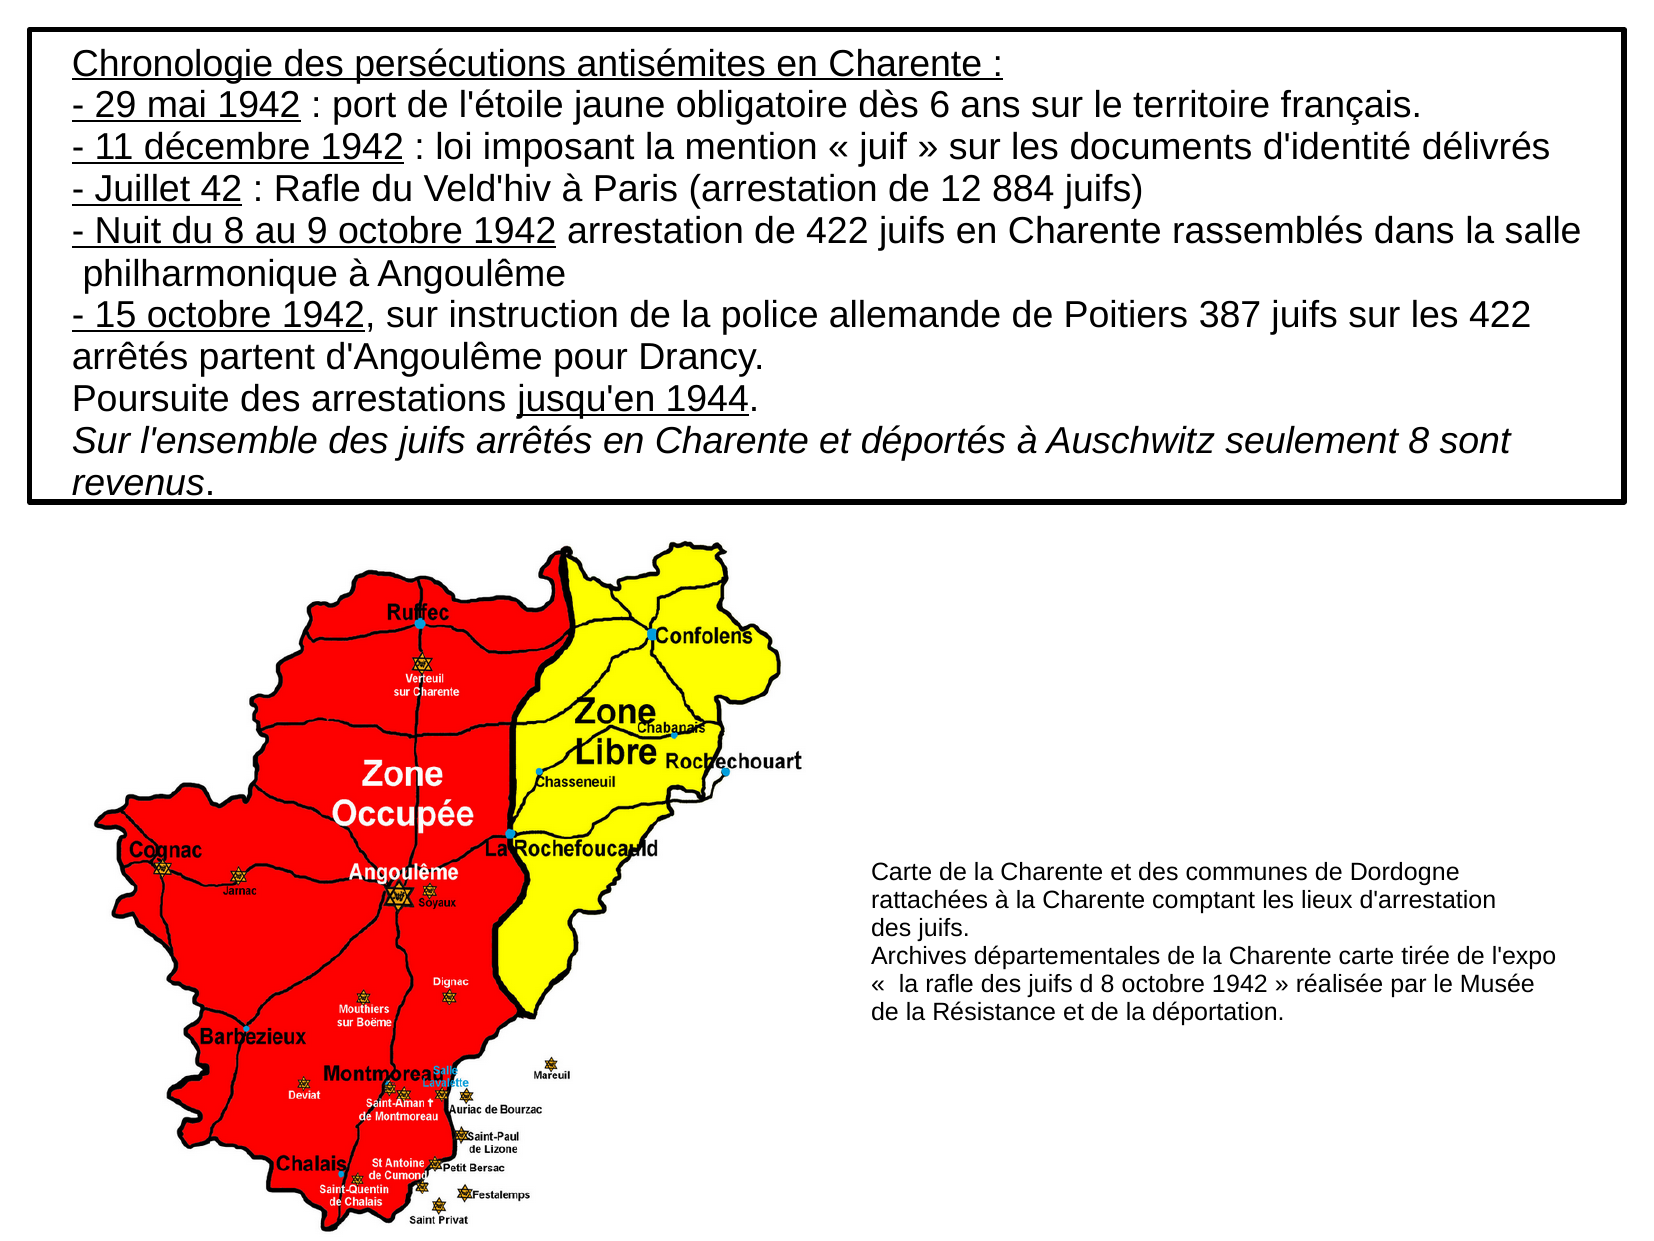

Chronologie des persécutions antisémites en Charente :
- 29 mai 1942 : port de l'étoile jaune obligatoire dès 6 ans sur le territoire français.
- 11 décembre 1942 : loi imposant la mention « juif » sur les documents d'identité délivrés
- Juillet 42 : Rafle du Veld'hiv à Paris (arrestation de 12 884 juifs)
- Nuit du 8 au 9 octobre 1942 arrestation de 422 juifs en Charente rassemblés dans la salle
 philharmonique à Angoulême
- 15 octobre 1942, sur instruction de la police allemande de Poitiers 387 juifs sur les 422 arrêtés partent d'Angoulême pour Drancy.
Poursuite des arrestations jusqu'en 1944.
Sur l'ensemble des juifs arrêtés en Charente et déportés à Auschwitz seulement 8 sont revenus.
Carte de la Charente et des communes de Dordogne
rattachées à la Charente comptant les lieux d'arrestation
des juifs.
Archives départementales de la Charente carte tirée de l'expo
«  la rafle des juifs d 8 octobre 1942 » réalisée par le Musée
de la Résistance et de la déportation.